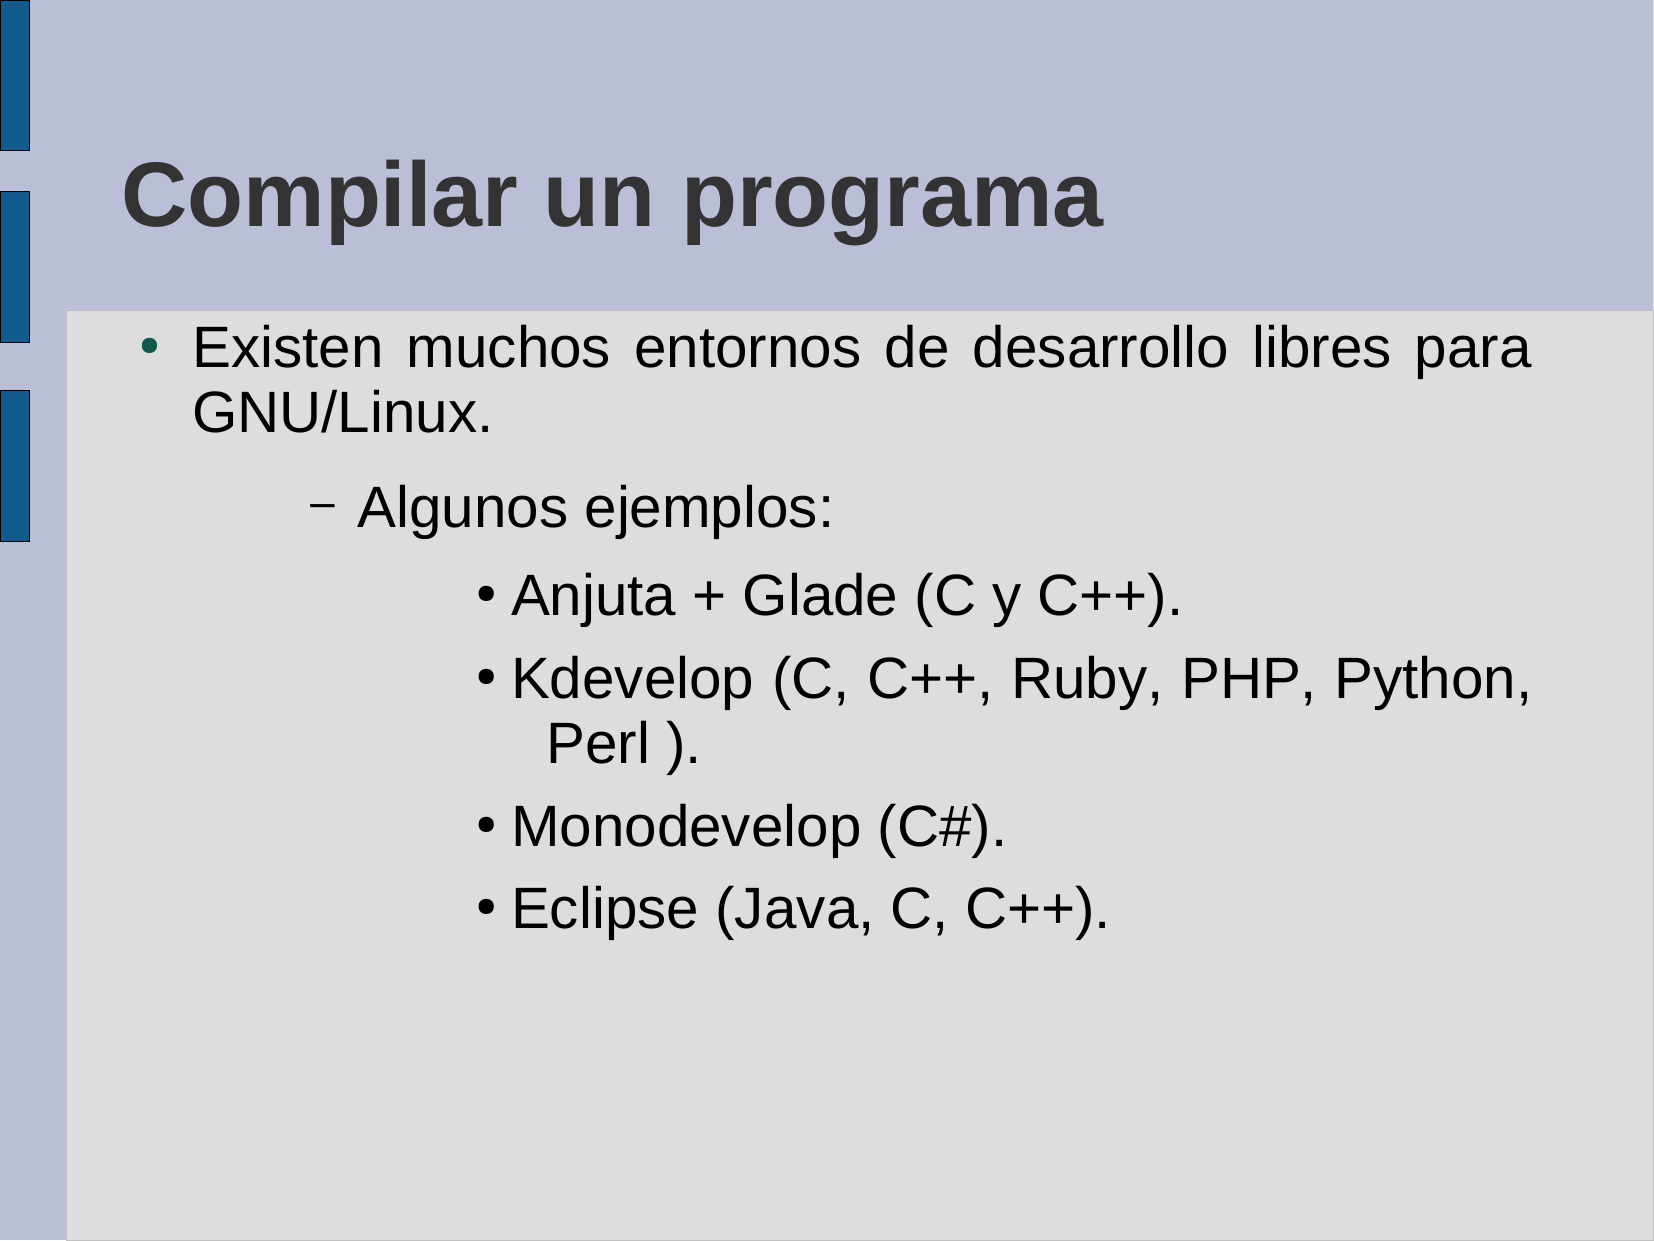

# Compilar un programa
Existen muchos entornos de desarrollo libres para GNU/Linux.
Algunos ejemplos:
Anjuta + Glade (C y C++).
Kdevelop (C, C++, Ruby, PHP, Python, Perl ).
Monodevelop (C#).
Eclipse (Java, C, C++).